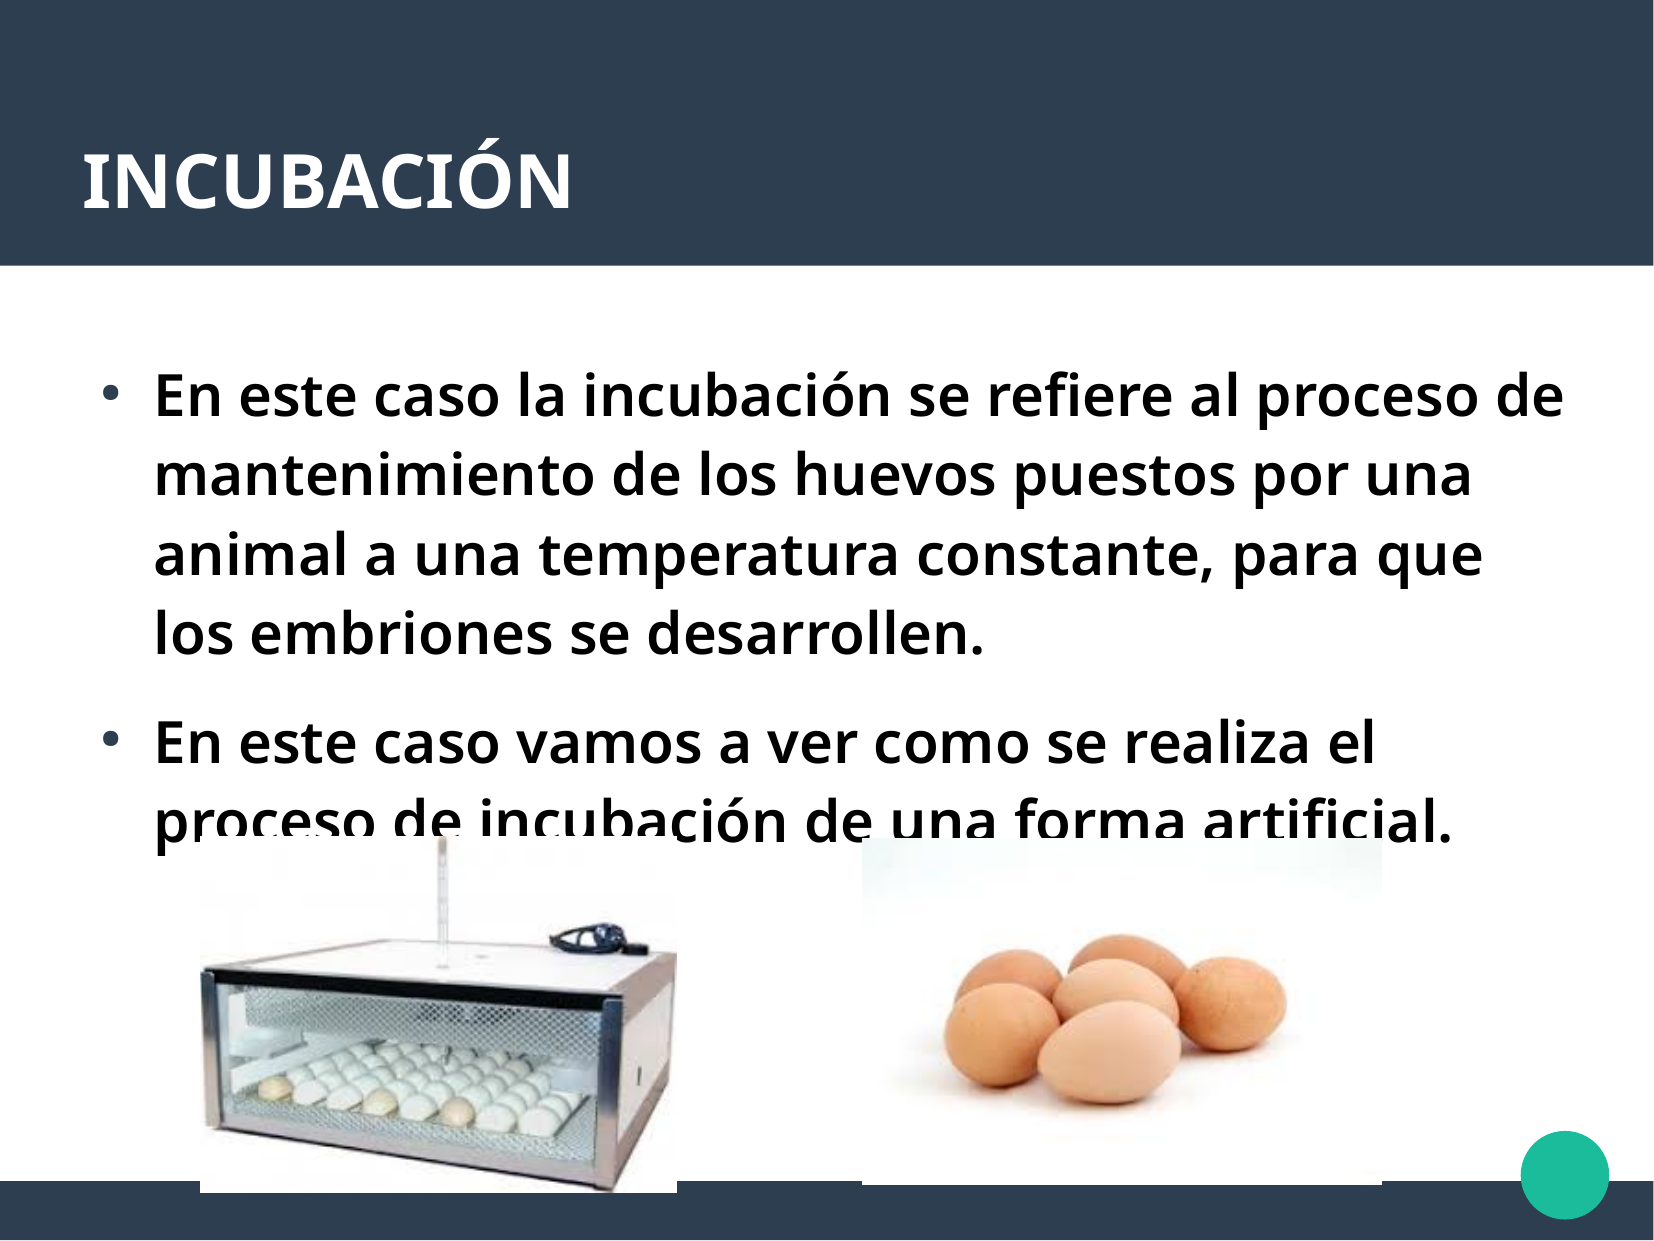

# INCUBACIÓN
En este caso la incubación se refiere al proceso de mantenimiento de los huevos puestos por una animal a una temperatura constante, para que los embriones se desarrollen.
En este caso vamos a ver como se realiza el proceso de incubación de una forma artificial.